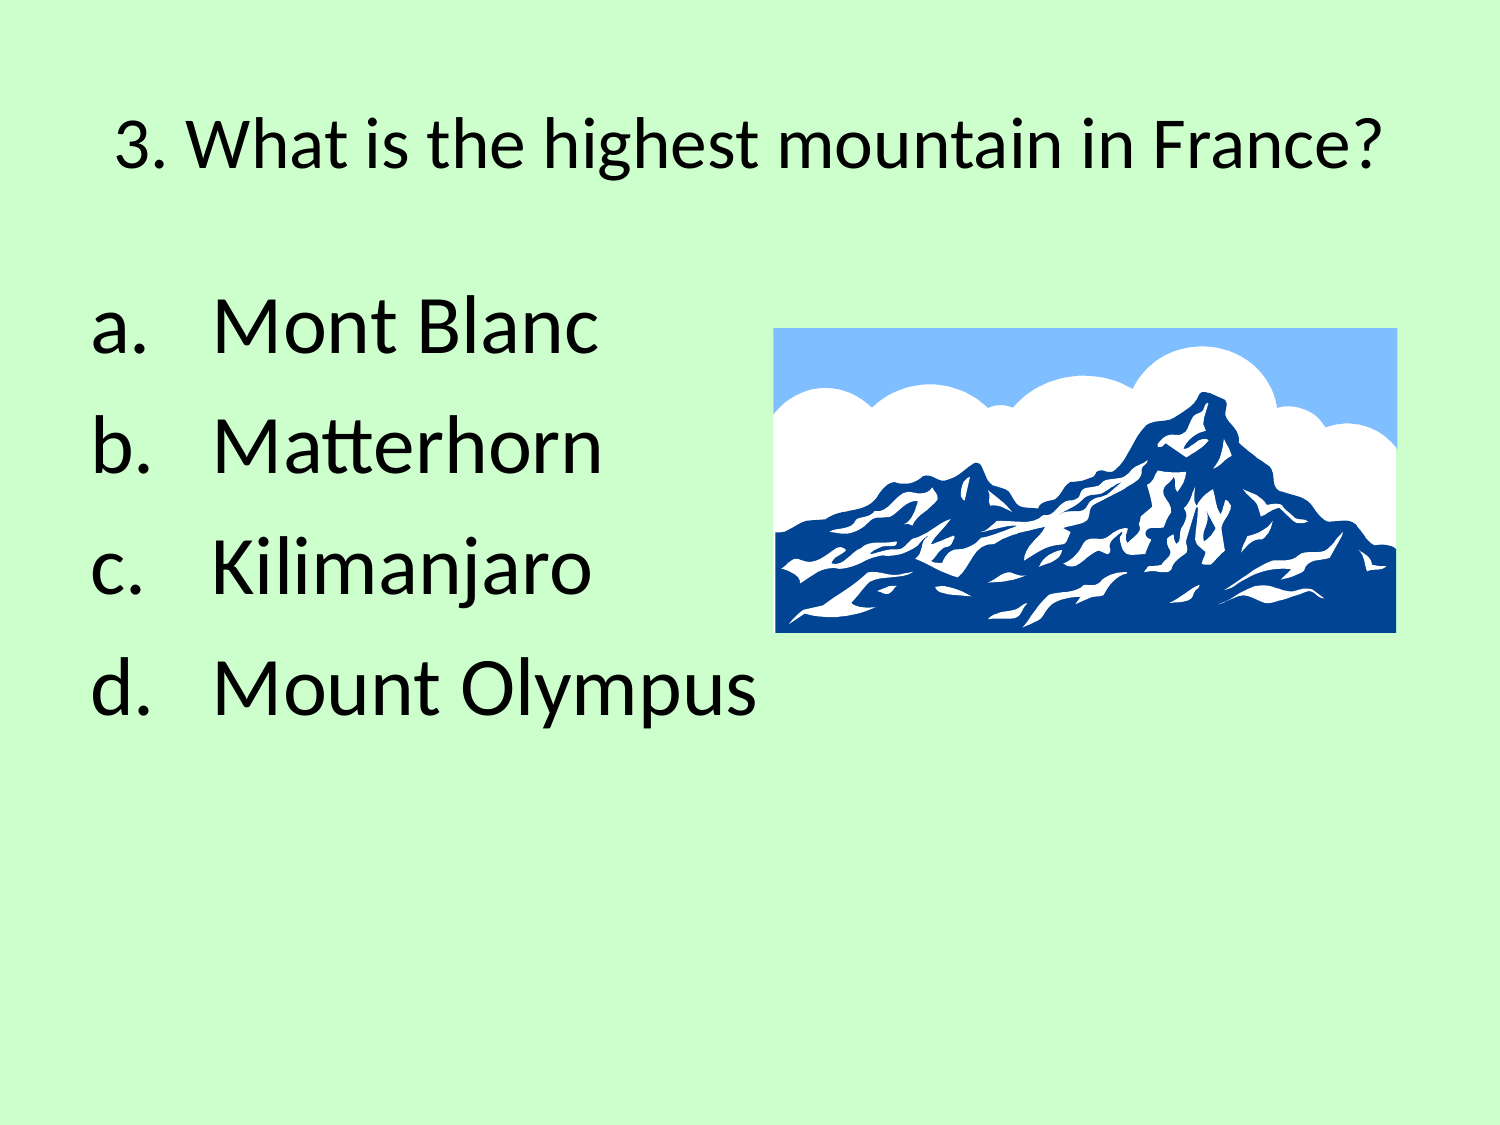

# 3. What is the highest mountain in France?
Mont Blanc
Matterhorn
Kilimanjaro
Mount Olympus